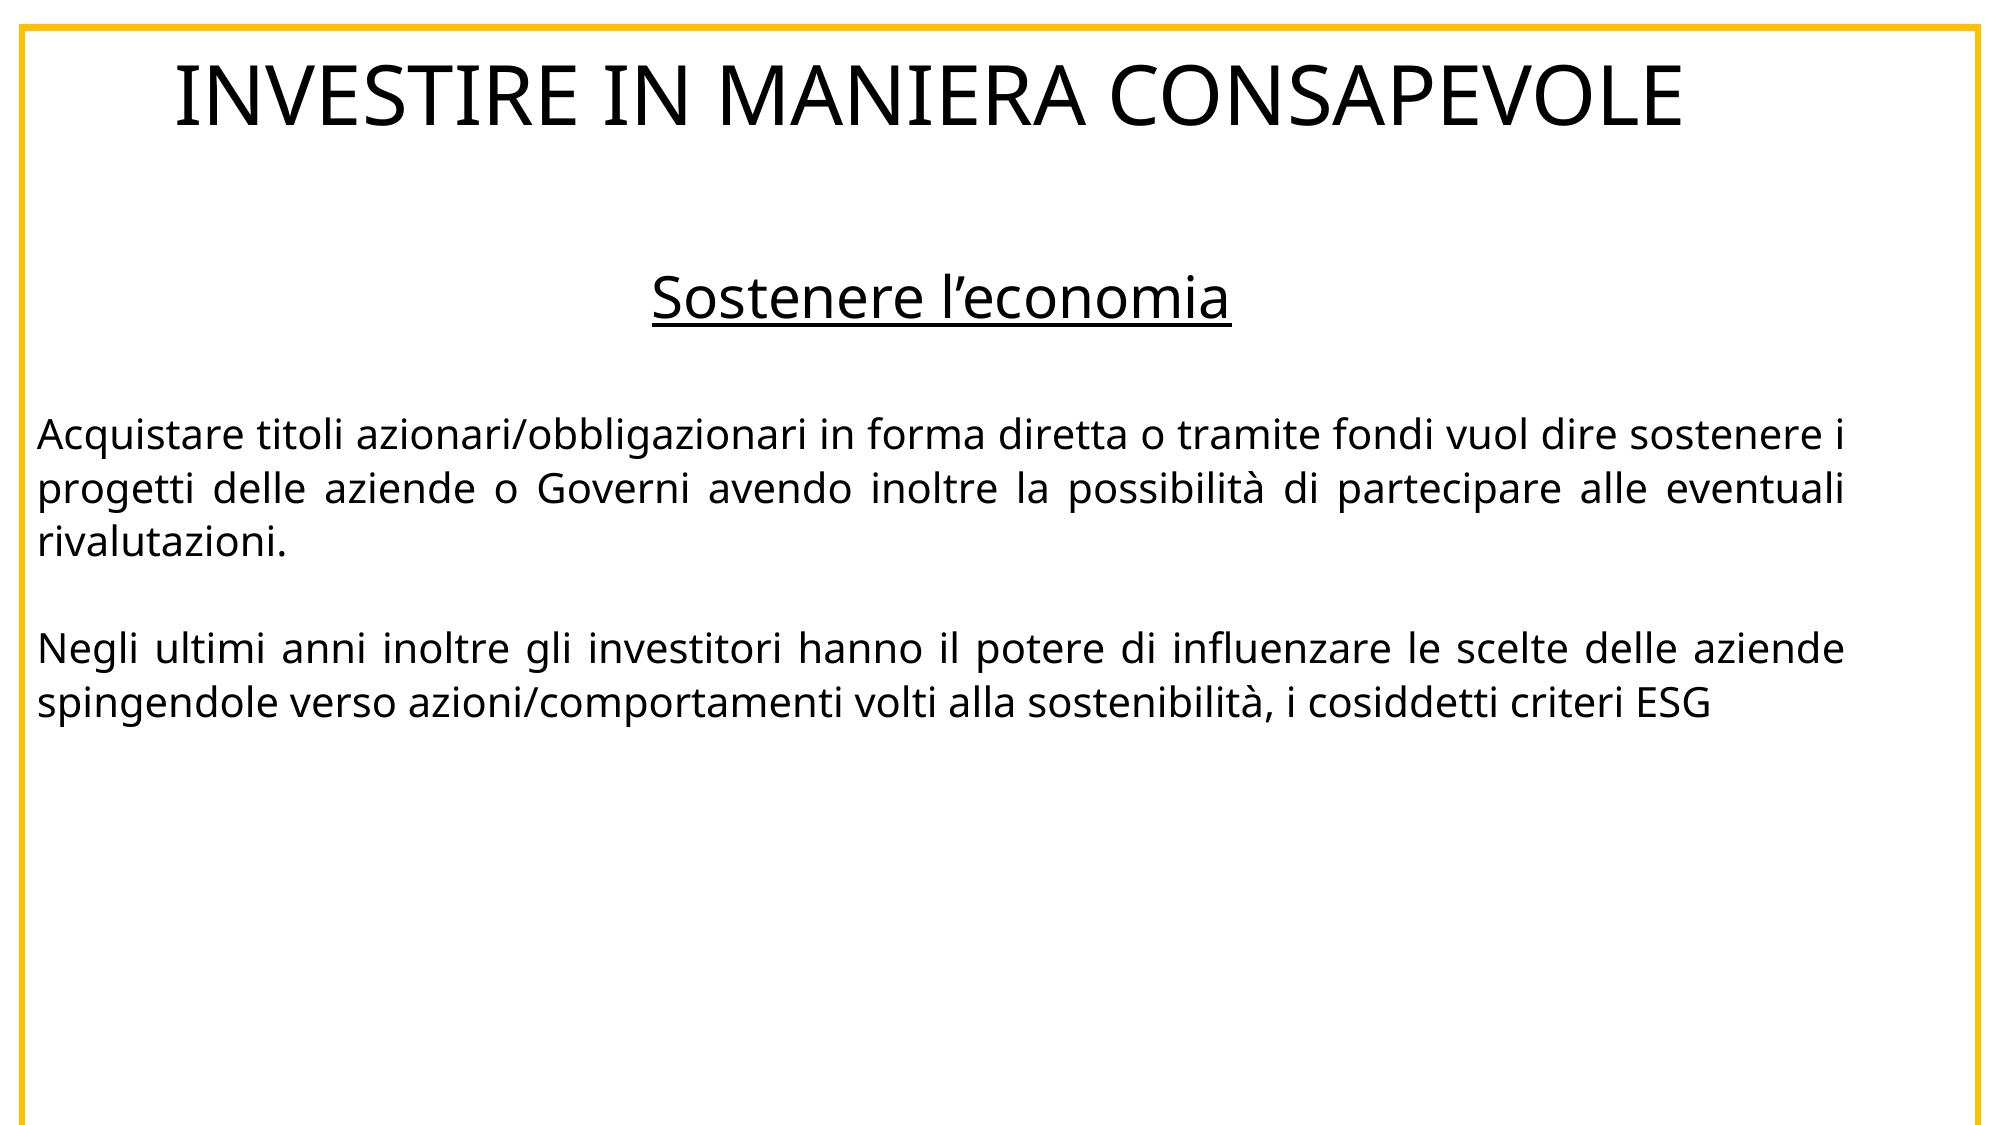

INVESTIRE IN MANIERA CONSAPEVOLE
Sostenere l’economia
Acquistare titoli azionari/obbligazionari in forma diretta o tramite fondi vuol dire sostenere i progetti delle aziende o Governi avendo inoltre la possibilità di partecipare alle eventuali rivalutazioni.
Negli ultimi anni inoltre gli investitori hanno il potere di influenzare le scelte delle aziende spingendole verso azioni/comportamenti volti alla sostenibilità, i cosiddetti criteri ESG